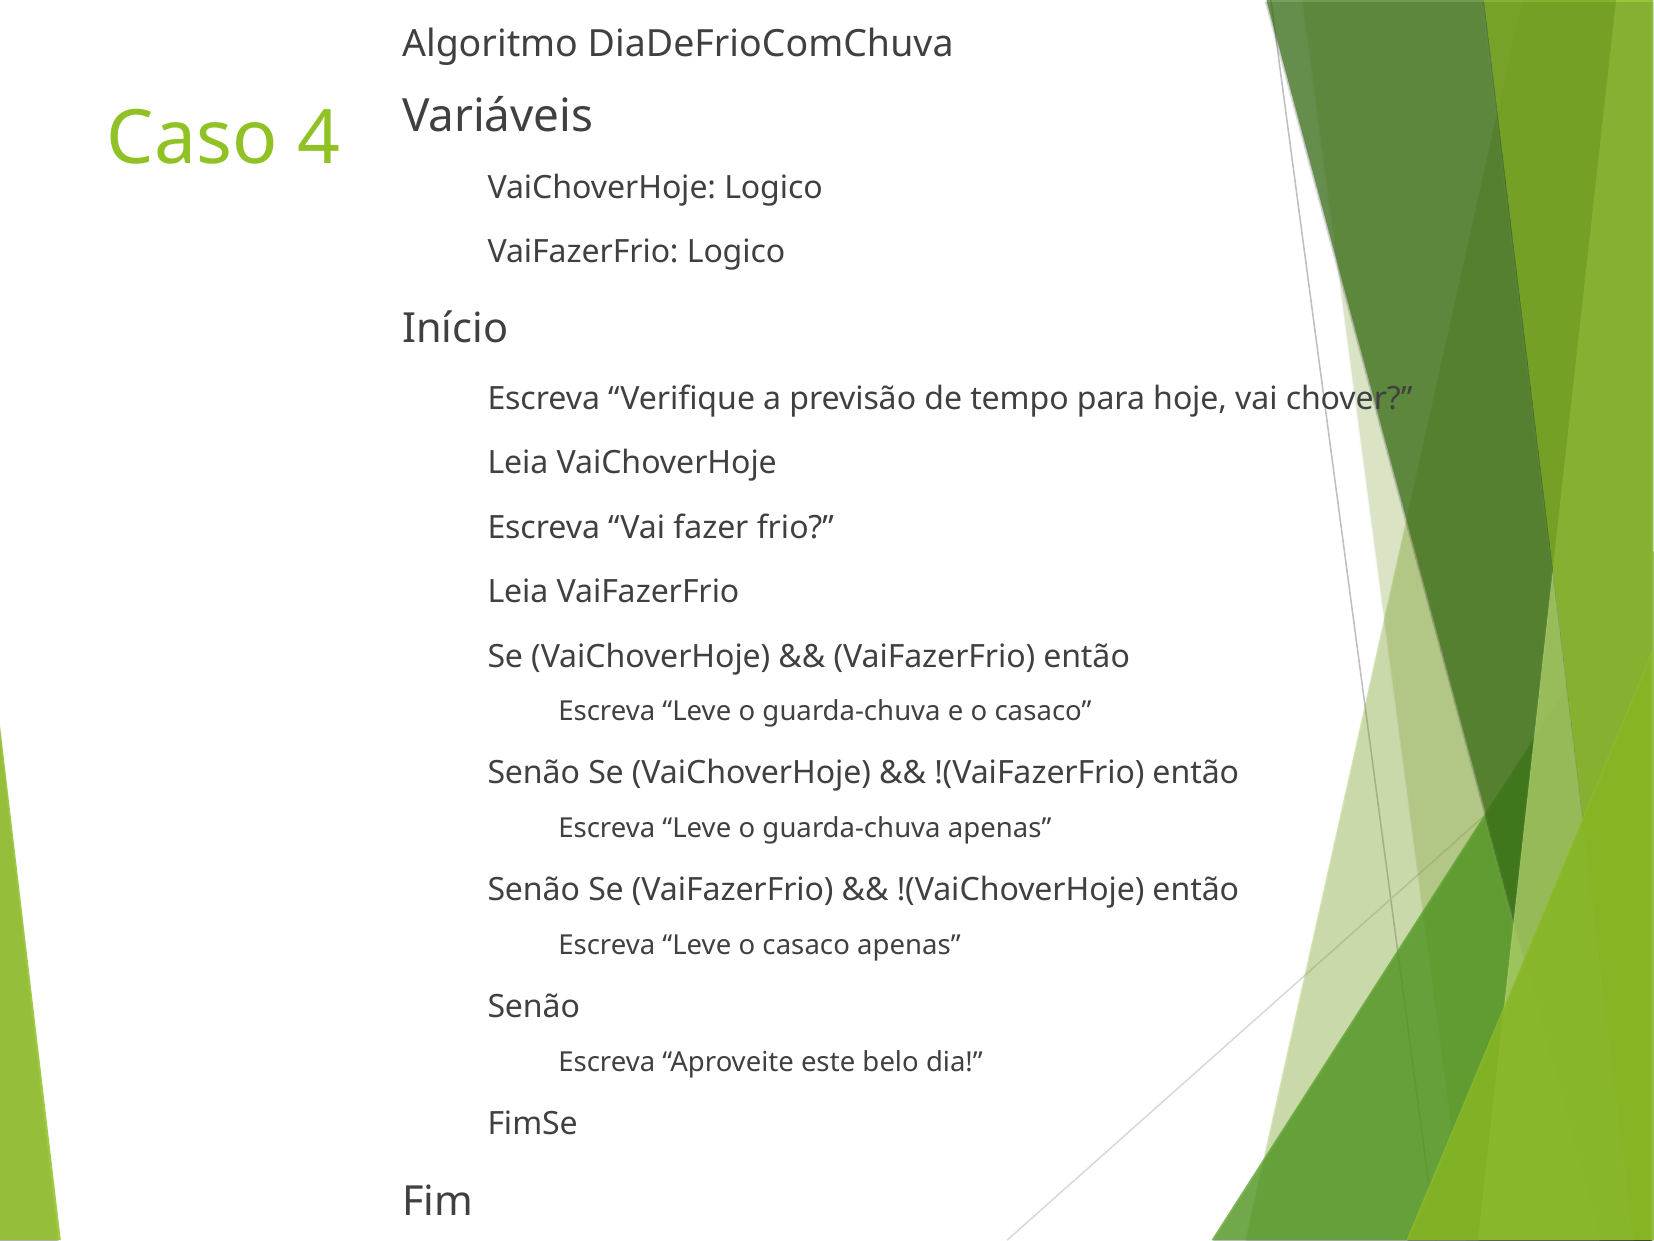

Algoritmo DiaDeFrioComChuva
Variáveis
VaiChoverHoje: Logico
VaiFazerFrio: Logico
Início
Escreva “Verifique a previsão de tempo para hoje, vai chover?”
Leia VaiChoverHoje
Escreva “Vai fazer frio?”
Leia VaiFazerFrio
Se (VaiChoverHoje) && (VaiFazerFrio) então
Escreva “Leve o guarda-chuva e o casaco”
Senão Se (VaiChoverHoje) && !(VaiFazerFrio) então
Escreva “Leve o guarda-chuva apenas”
Senão Se (VaiFazerFrio) && !(VaiChoverHoje) então
Escreva “Leve o casaco apenas”
Senão
Escreva “Aproveite este belo dia!”
FimSe
Fim
# Caso 4